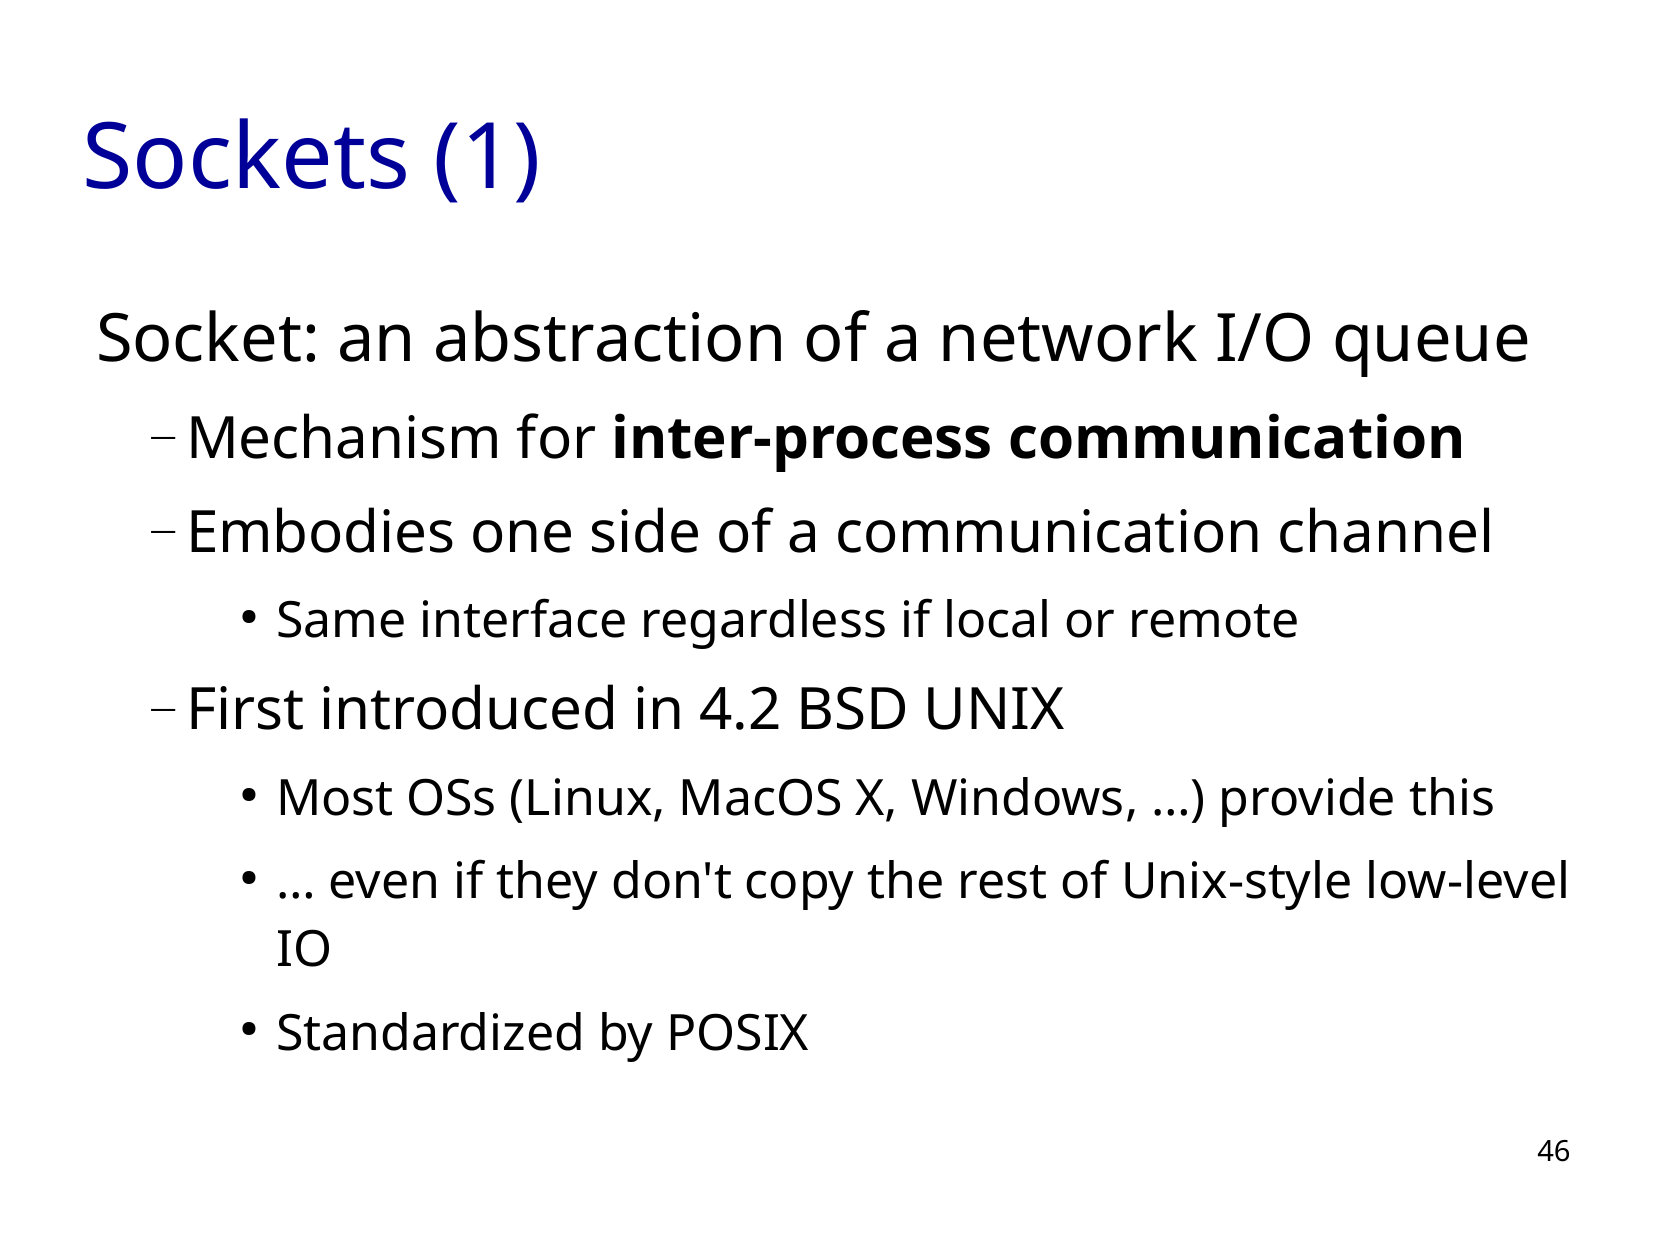

# Sockets (1)
Socket: an abstraction of a network I/O queue
Mechanism for inter-process communication
Embodies one side of a communication channel
Same interface regardless if local or remote
First introduced in 4.2 BSD UNIX
Most OSs (Linux, MacOS X, Windows, …) provide this
… even if they don't copy the rest of Unix-style low-level IO
Standardized by POSIX
46